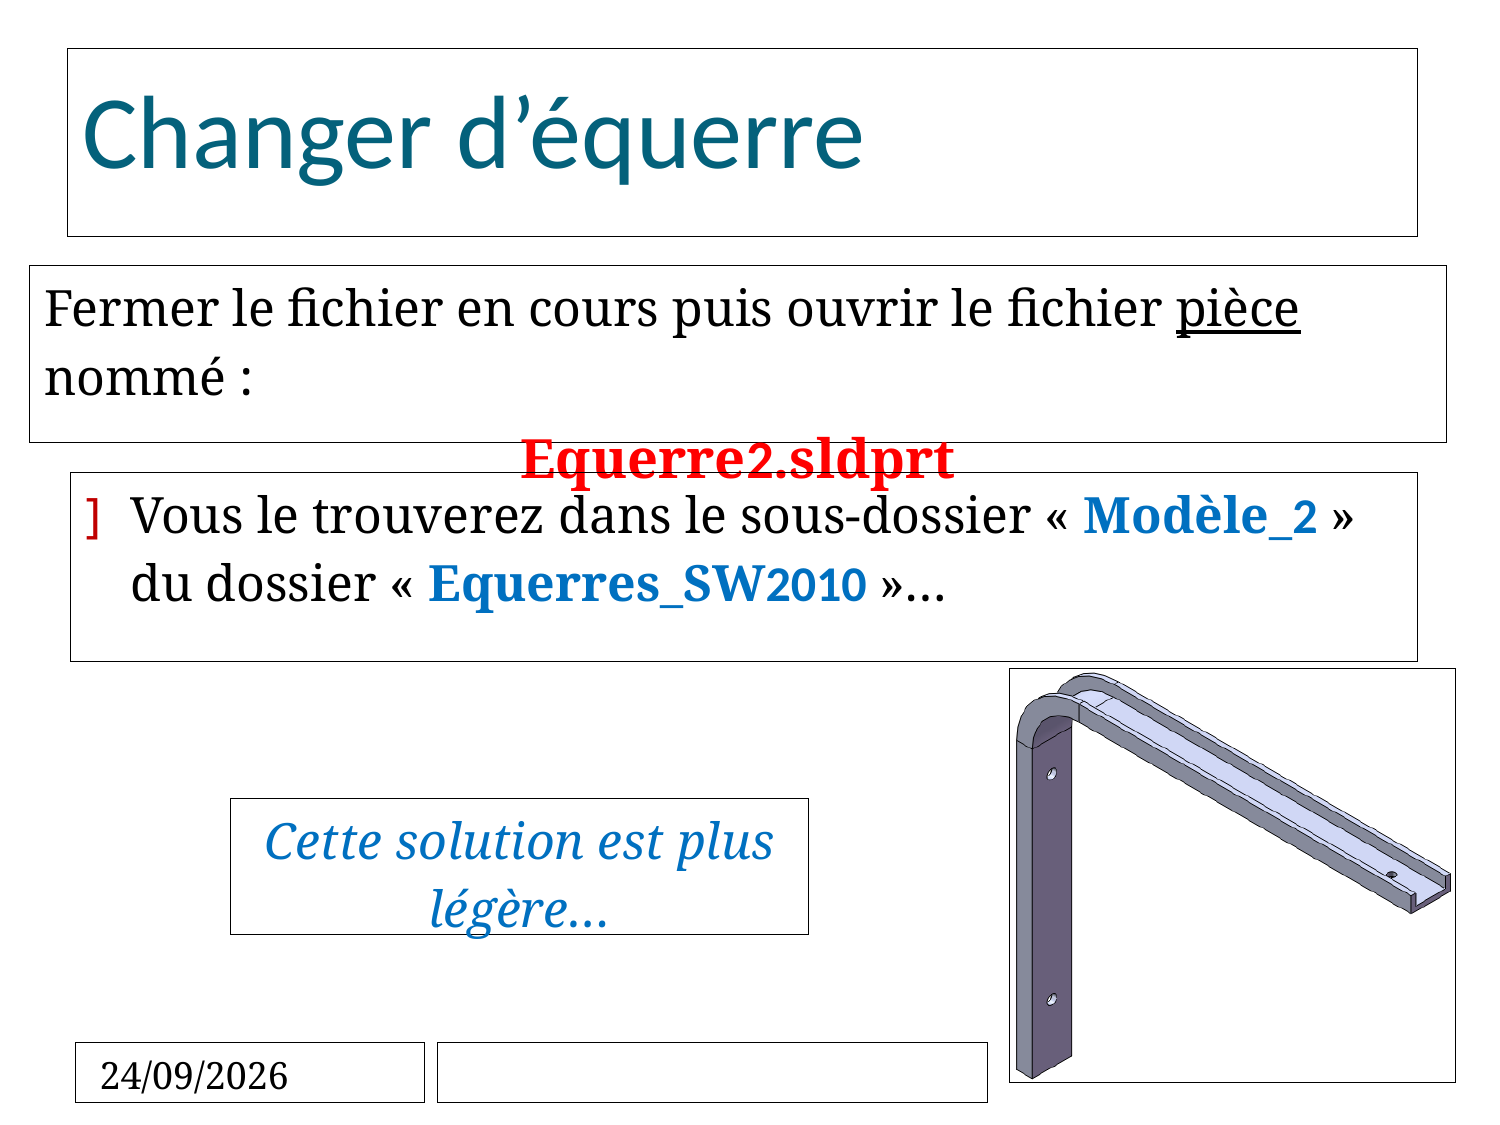

# Changer d’équerre
Fermer le fichier en cours puis ouvrir le fichier pièce nommé :
Equerre2.sldprt
Vous le trouverez dans le sous-dossier « Modèle_2 » du dossier « Equerres_SW2010 »…
Cette solution est plus légère…